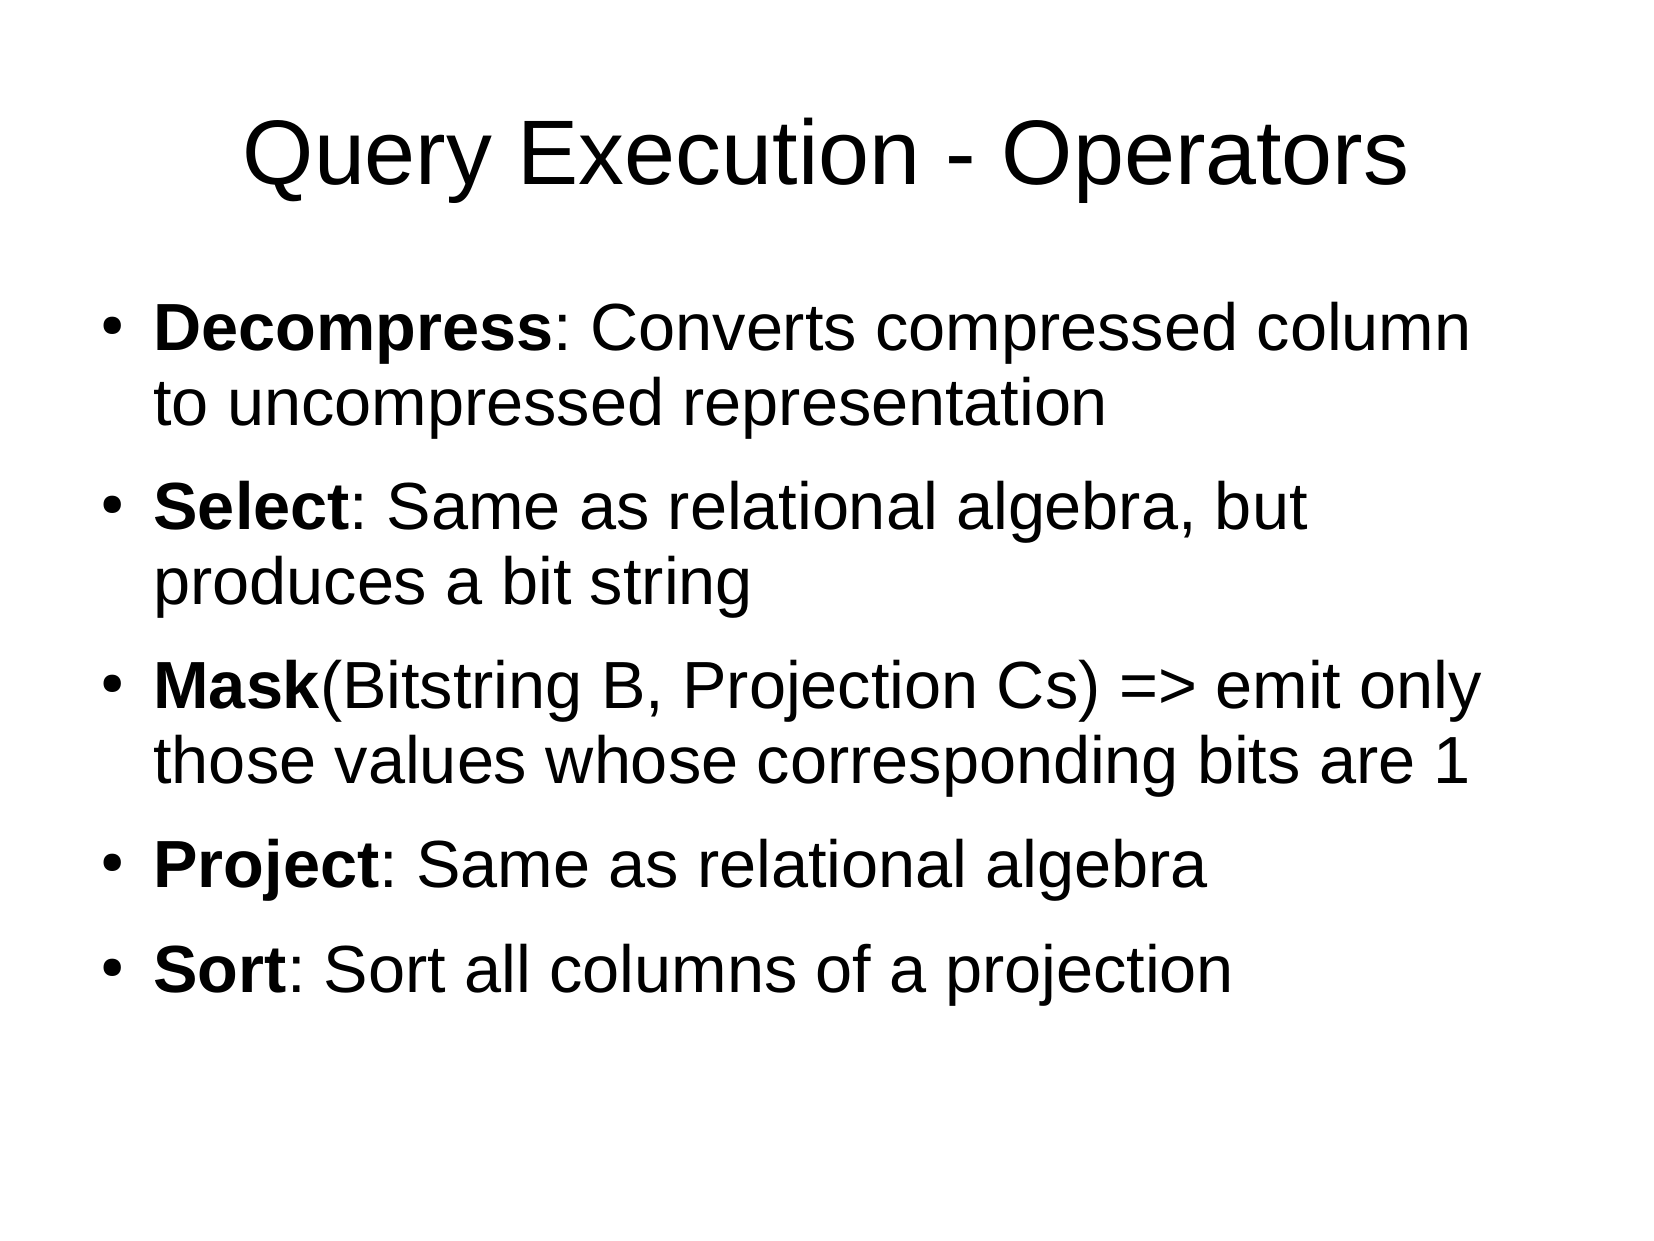

# Query Execution - Operators
Decompress: Converts compressed column to uncompressed representation
Select: Same as relational algebra, but produces a bit string
Mask(Bitstring B, Projection Cs) => emit only those values whose corresponding bits are 1
Project: Same as relational algebra
Sort: Sort all columns of a projection